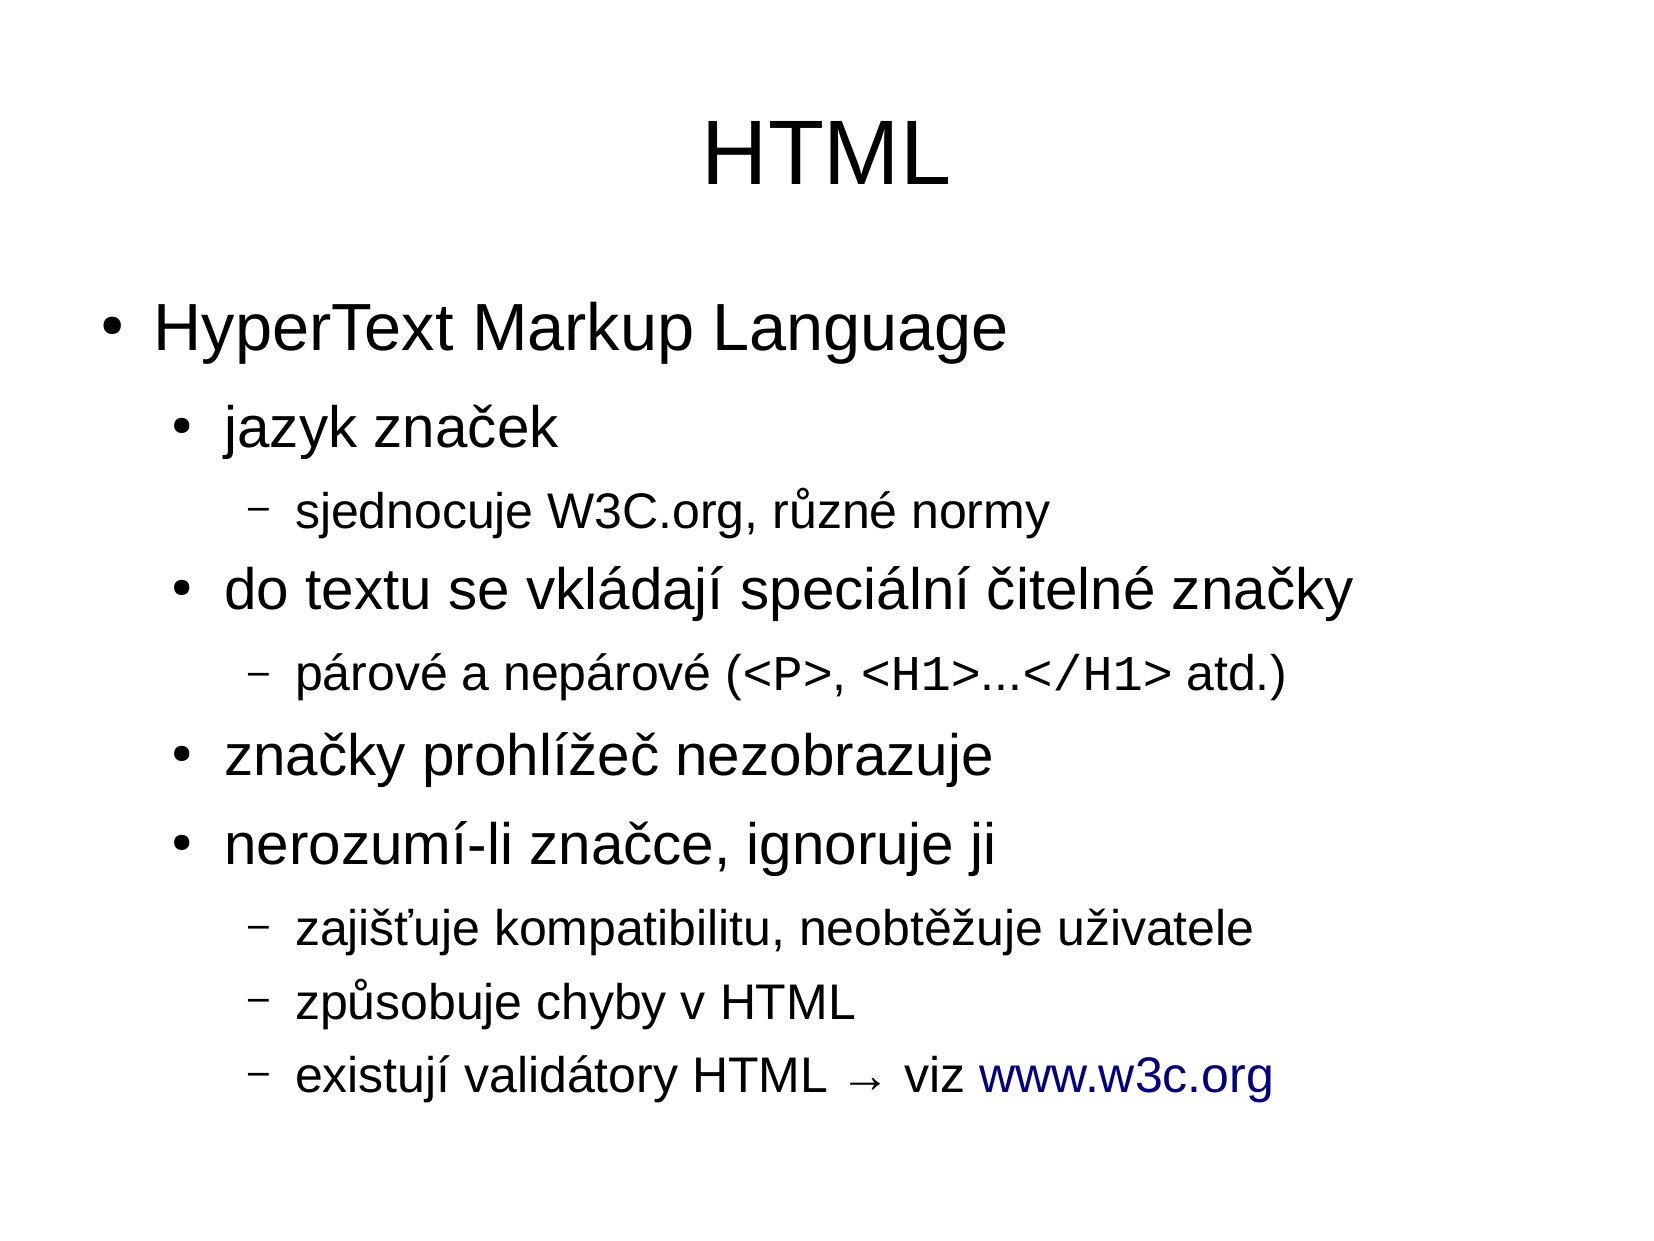

# HTML
HyperText Markup Language
jazyk značek
sjednocuje W3C.org, různé normy
do textu se vkládají speciální čitelné značky
párové a nepárové (<P>, <H1>...</H1> atd.)
značky prohlížeč nezobrazuje
nerozumí-li značce, ignoruje ji
zajišťuje kompatibilitu, neobtěžuje uživatele
způsobuje chyby v HTML
existují validátory HTML → viz www.w3c.org